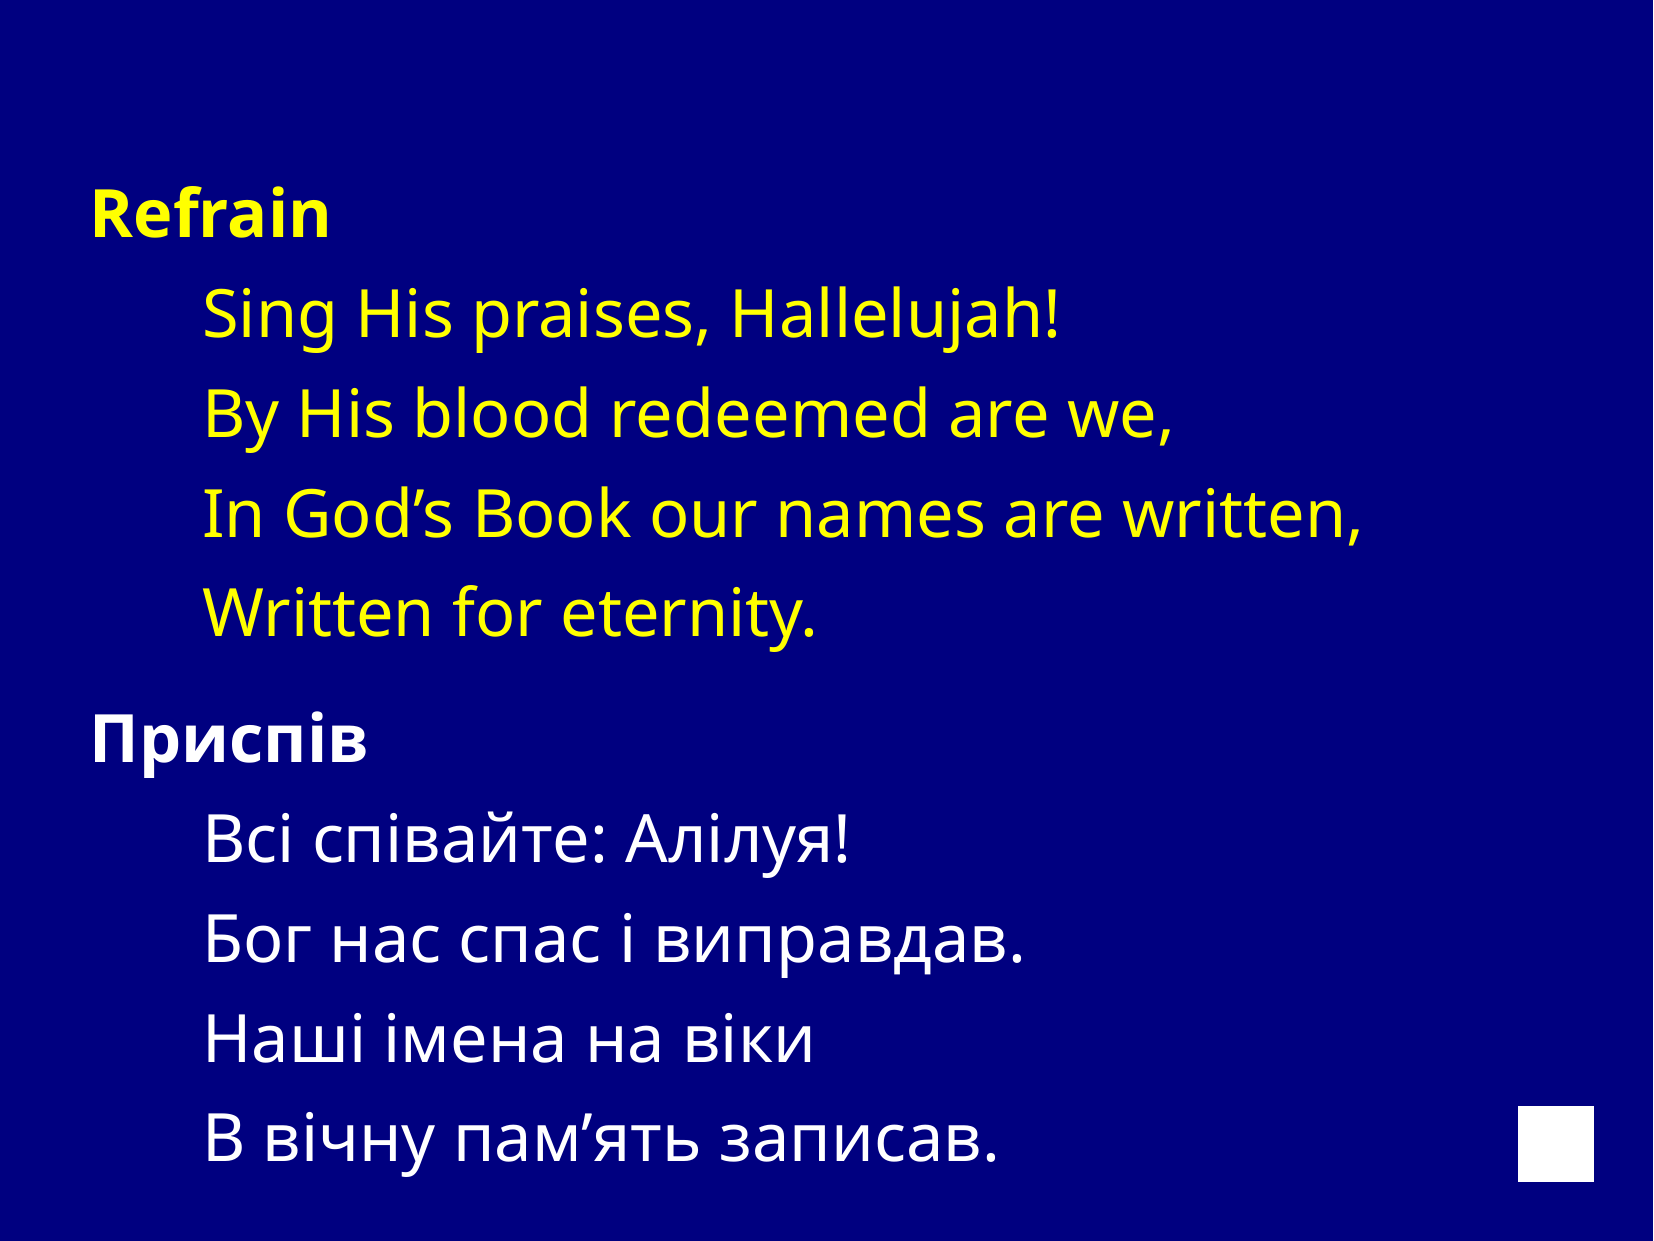

Refrain
	Sing His praises, Hallelujah!
	By His blood redeemed are we,
	In God’s Book our names are written,
	Written for eternity.
Приспів
	Всі співайте: Алілуя!
	Бог нас спас і виправдав.
	Наші імена на віки
	В вічну пам’ять записав.